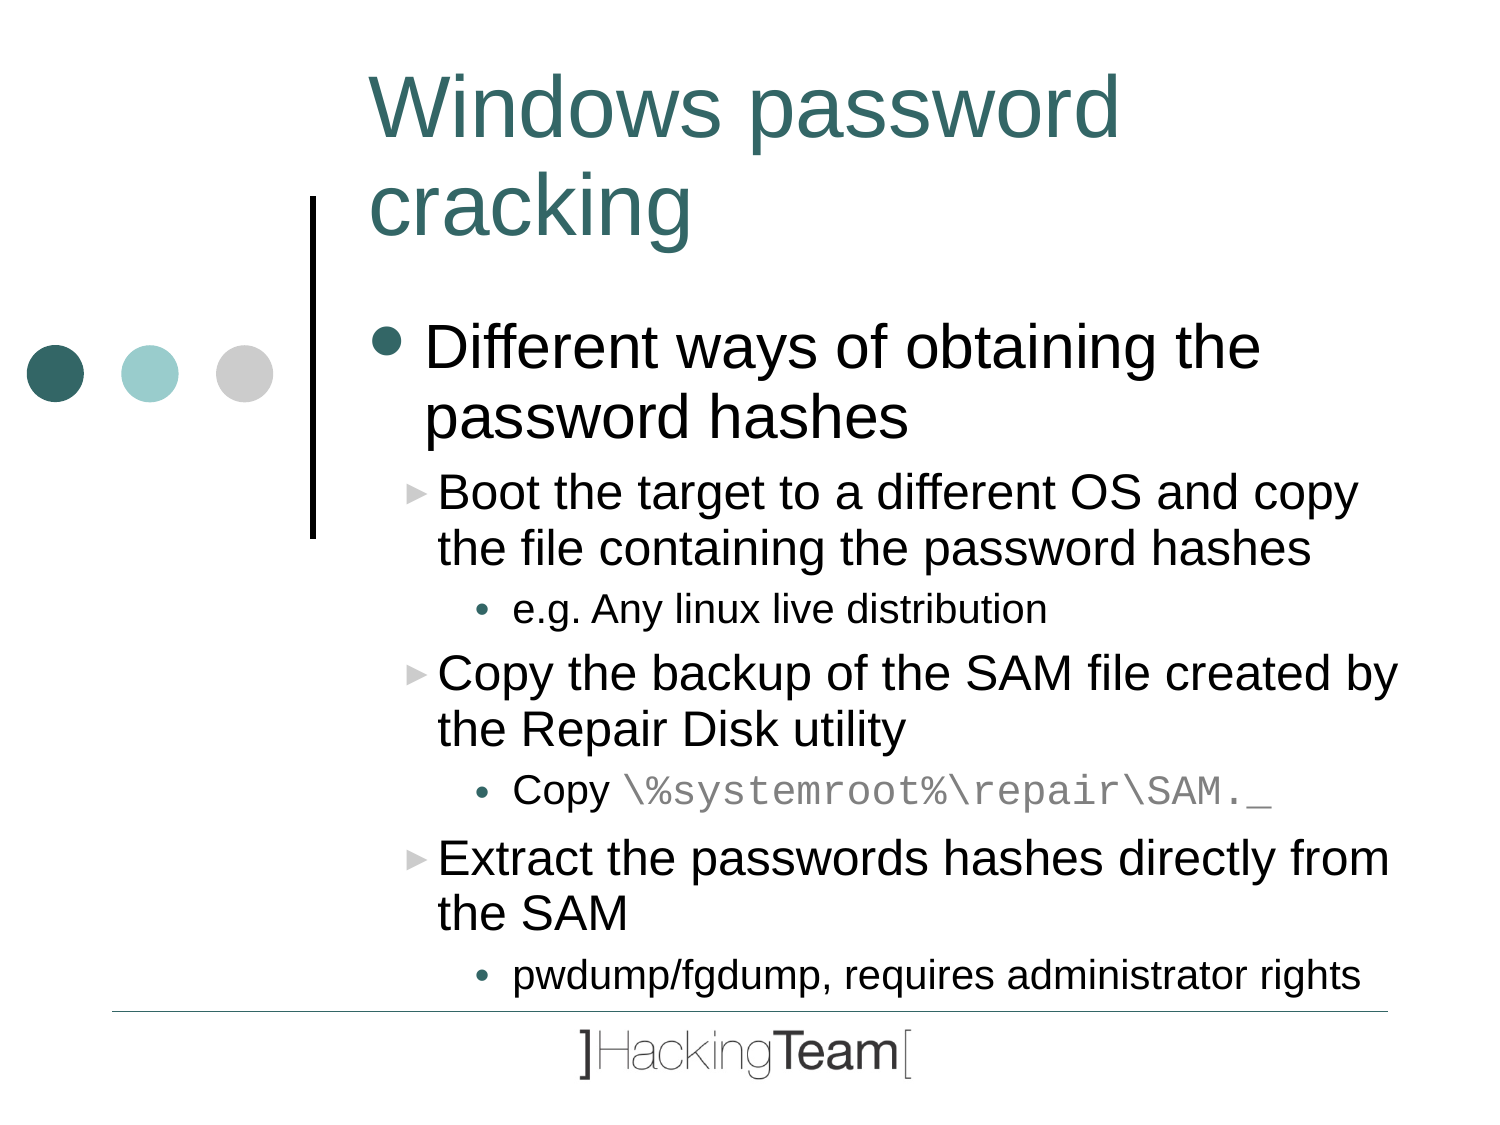

# Windows password cracking
Different ways of obtaining the password hashes
Boot the target to a different OS and copy the file containing the password hashes
e.g. Any linux live distribution
Copy the backup of the SAM file created by the Repair Disk utility
Copy \%systemroot%\repair\SAM._
Extract the passwords hashes directly from the SAM
pwdump/fgdump, requires administrator rights